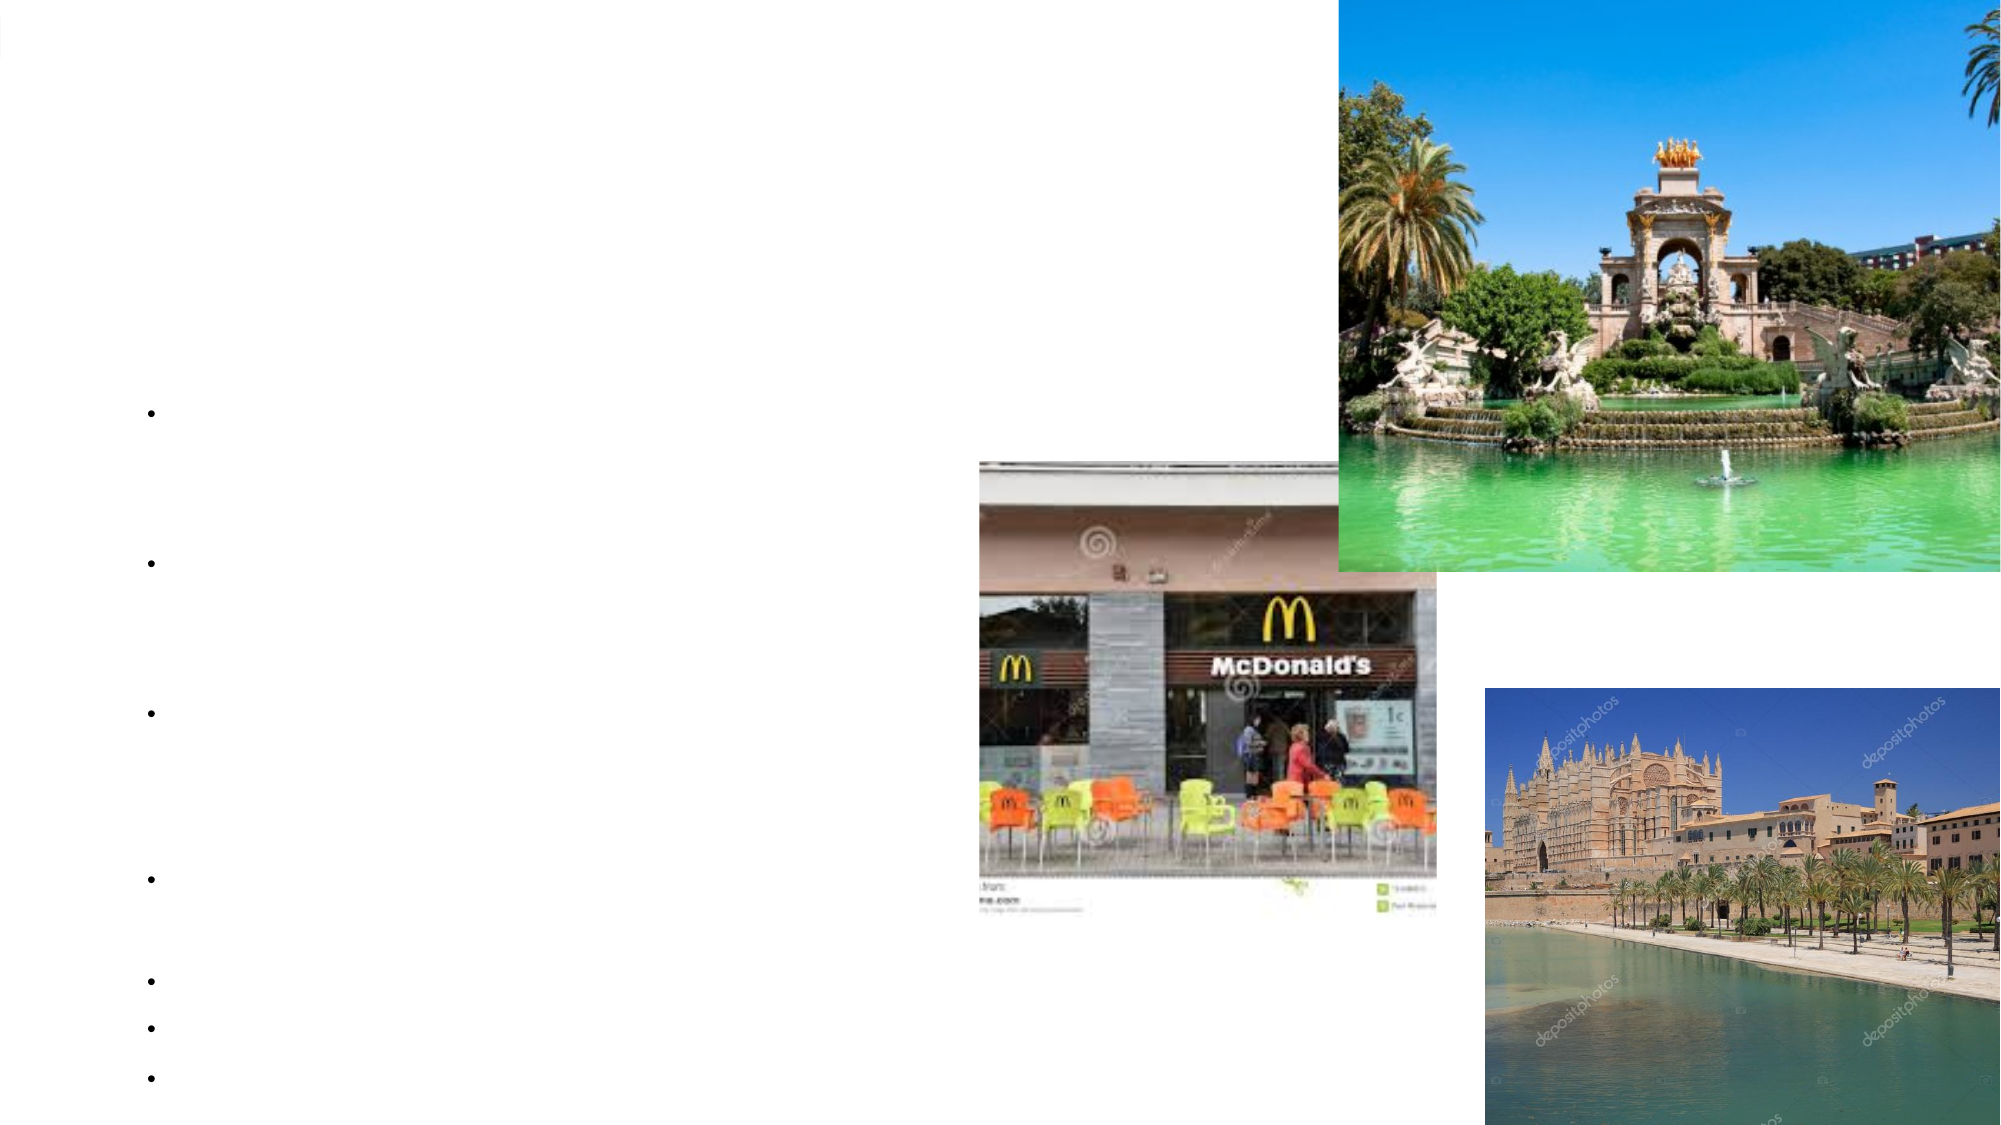

# Aoril, 30/2020,day 4
Day 4 we wanted to get some fresh air, we rented Raval Alive which is free https://www.freetour.com/barcelona?fbclid=IwAR3uKltSjkqClHkohvl5L-CpyG9tqeitNQEIQ-fSPAbFM7BE3HCpuQnqays
Since the bus ticket were expiring we went to the station and waited for the bus to take us to the Palace de la Cathedral, the entrance was 160 kuna for two peoplehttps://www.tripadvisor.com/Attraction_Review-g187497-d191048-Reviews-Barcelona_Cathedral-Barcelona_Catalonia.html
After that we went to Park Cuitadella whic was 478.5 kuna for two peoplehttps://www.viator.com/Barcelona/d562-ttd/p-7173P5?aid=vba71972en&eap=tango-o72d9qjkmtr4-71972&fbclid=IwAR1XXiYAApFFdmKbfCJB5DBOWU_bTdJfSx6BxFQSUE5fqr9dPR1OPqDFUYQ
After that we got hungry and went to the McDonalds and ate for 30 kuna, after that we went to the apartment to pack for tomorrow
Spent:638.5
Left:4,404.5